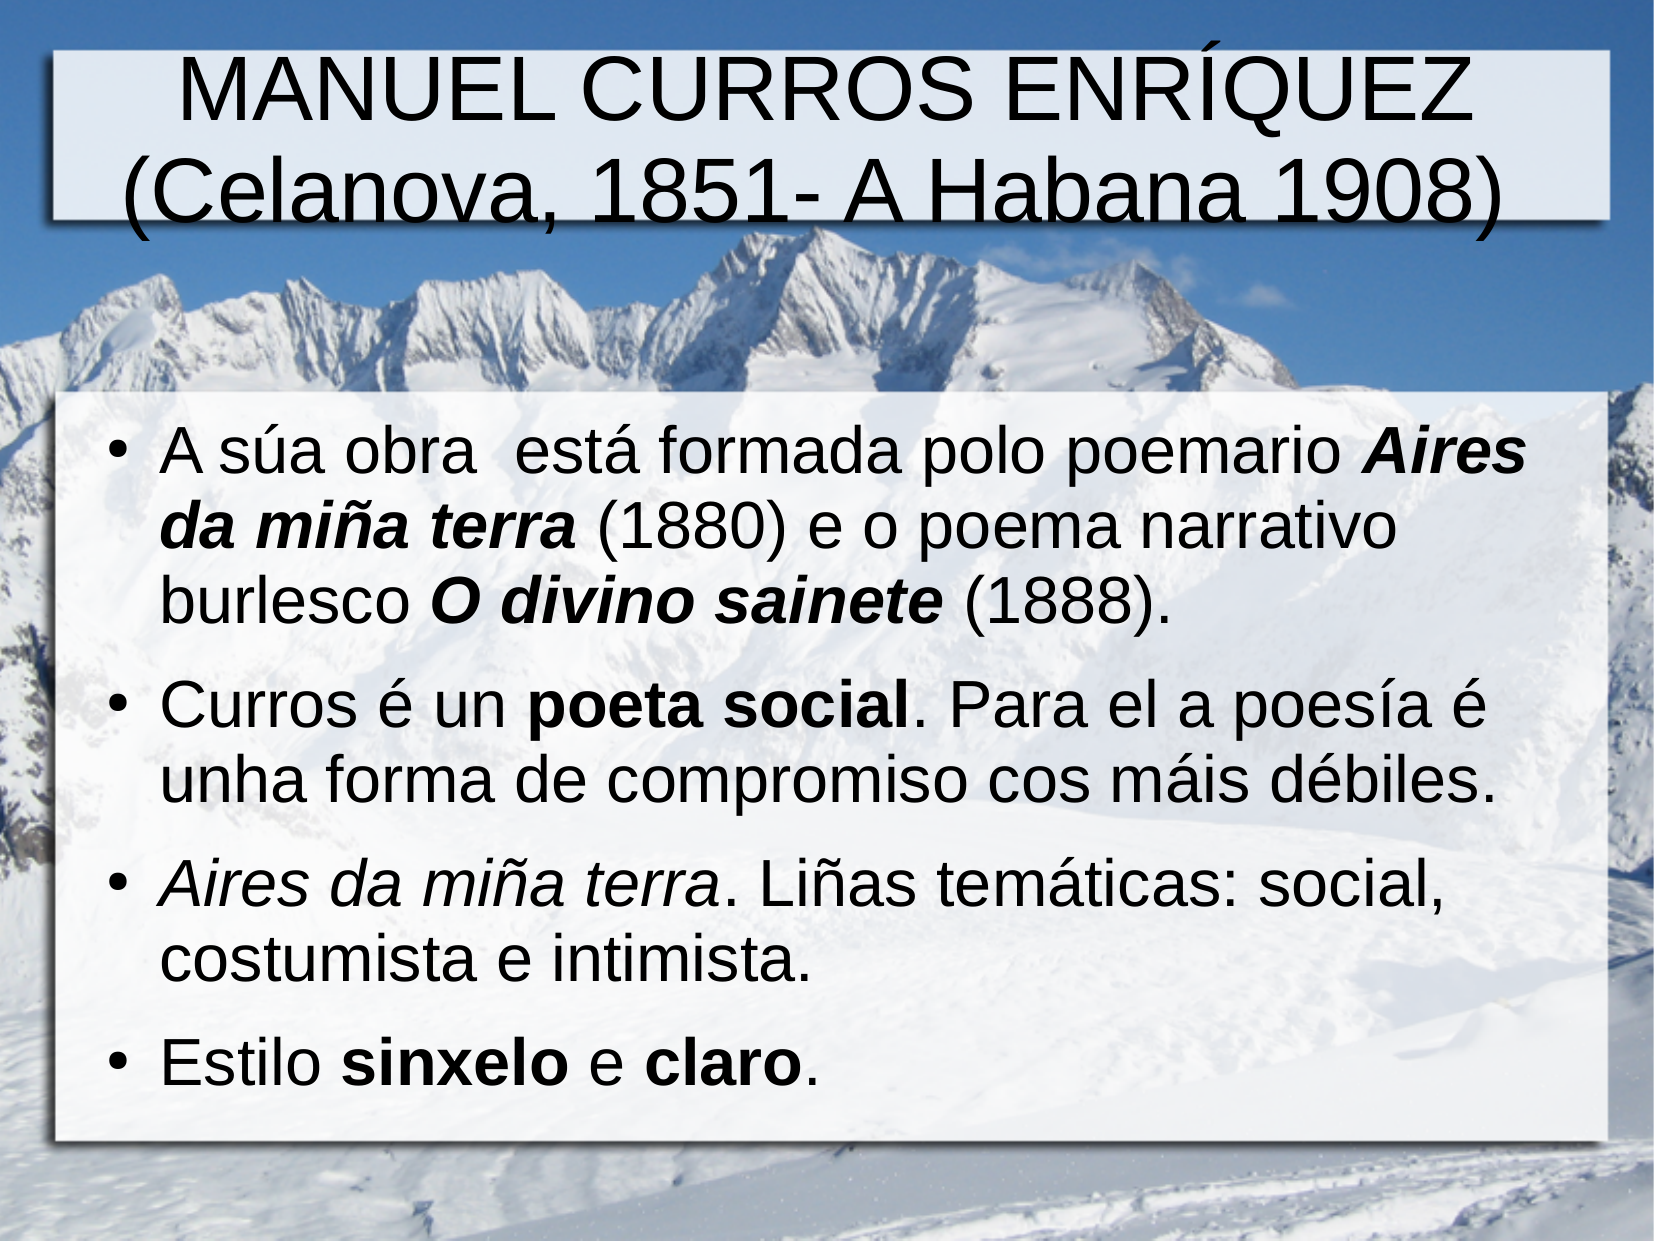

# MANUEL CURROS ENRÍQUEZ (Celanova, 1851- A Habana 1908)
A súa obra está formada polo poemario Aires da miña terra (1880) e o poema narrativo burlesco O divino sainete (1888).
Curros é un poeta social. Para el a poesía é unha forma de compromiso cos máis débiles.
Aires da miña terra. Liñas temáticas: social, costumista e intimista.
Estilo sinxelo e claro.